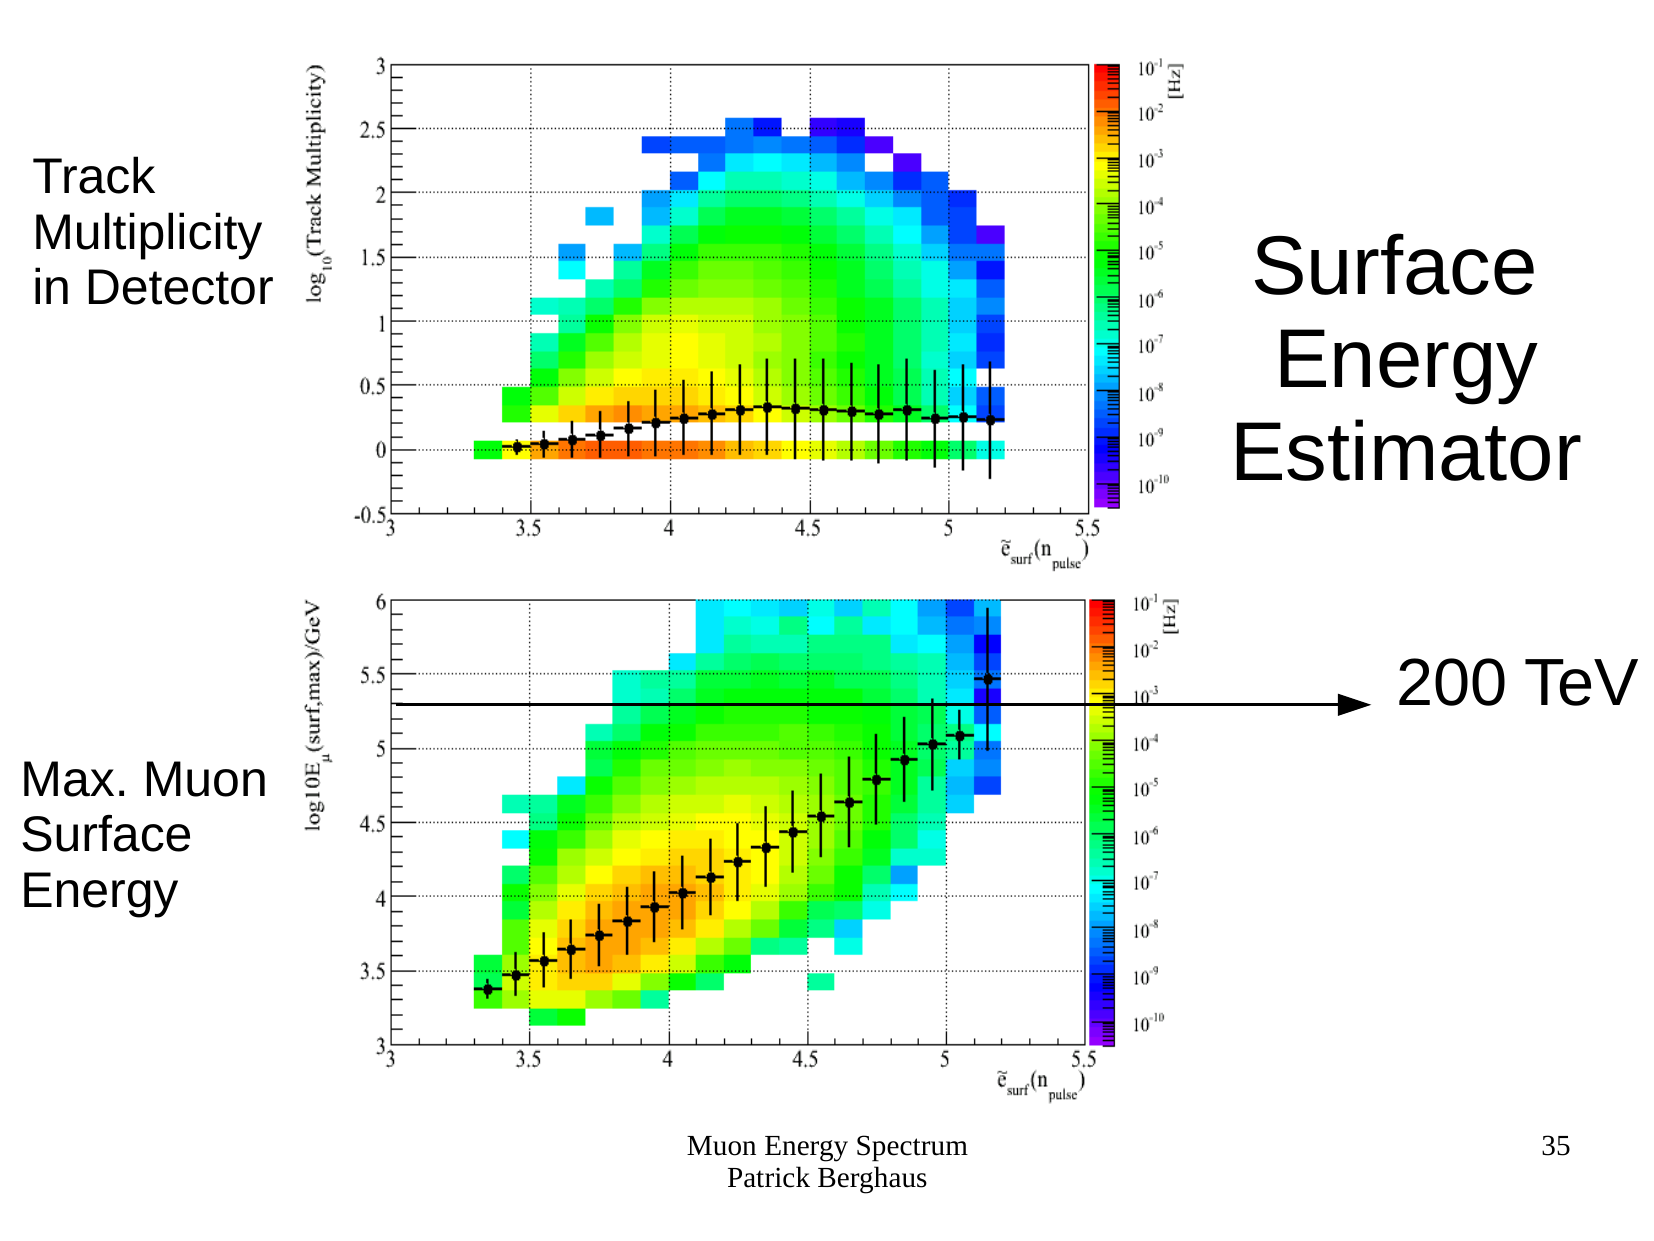

Track
Multiplicity
in Detector
Surface
Energy
Estimator
200 TeV
Max. Muon
Surface
Energy
35